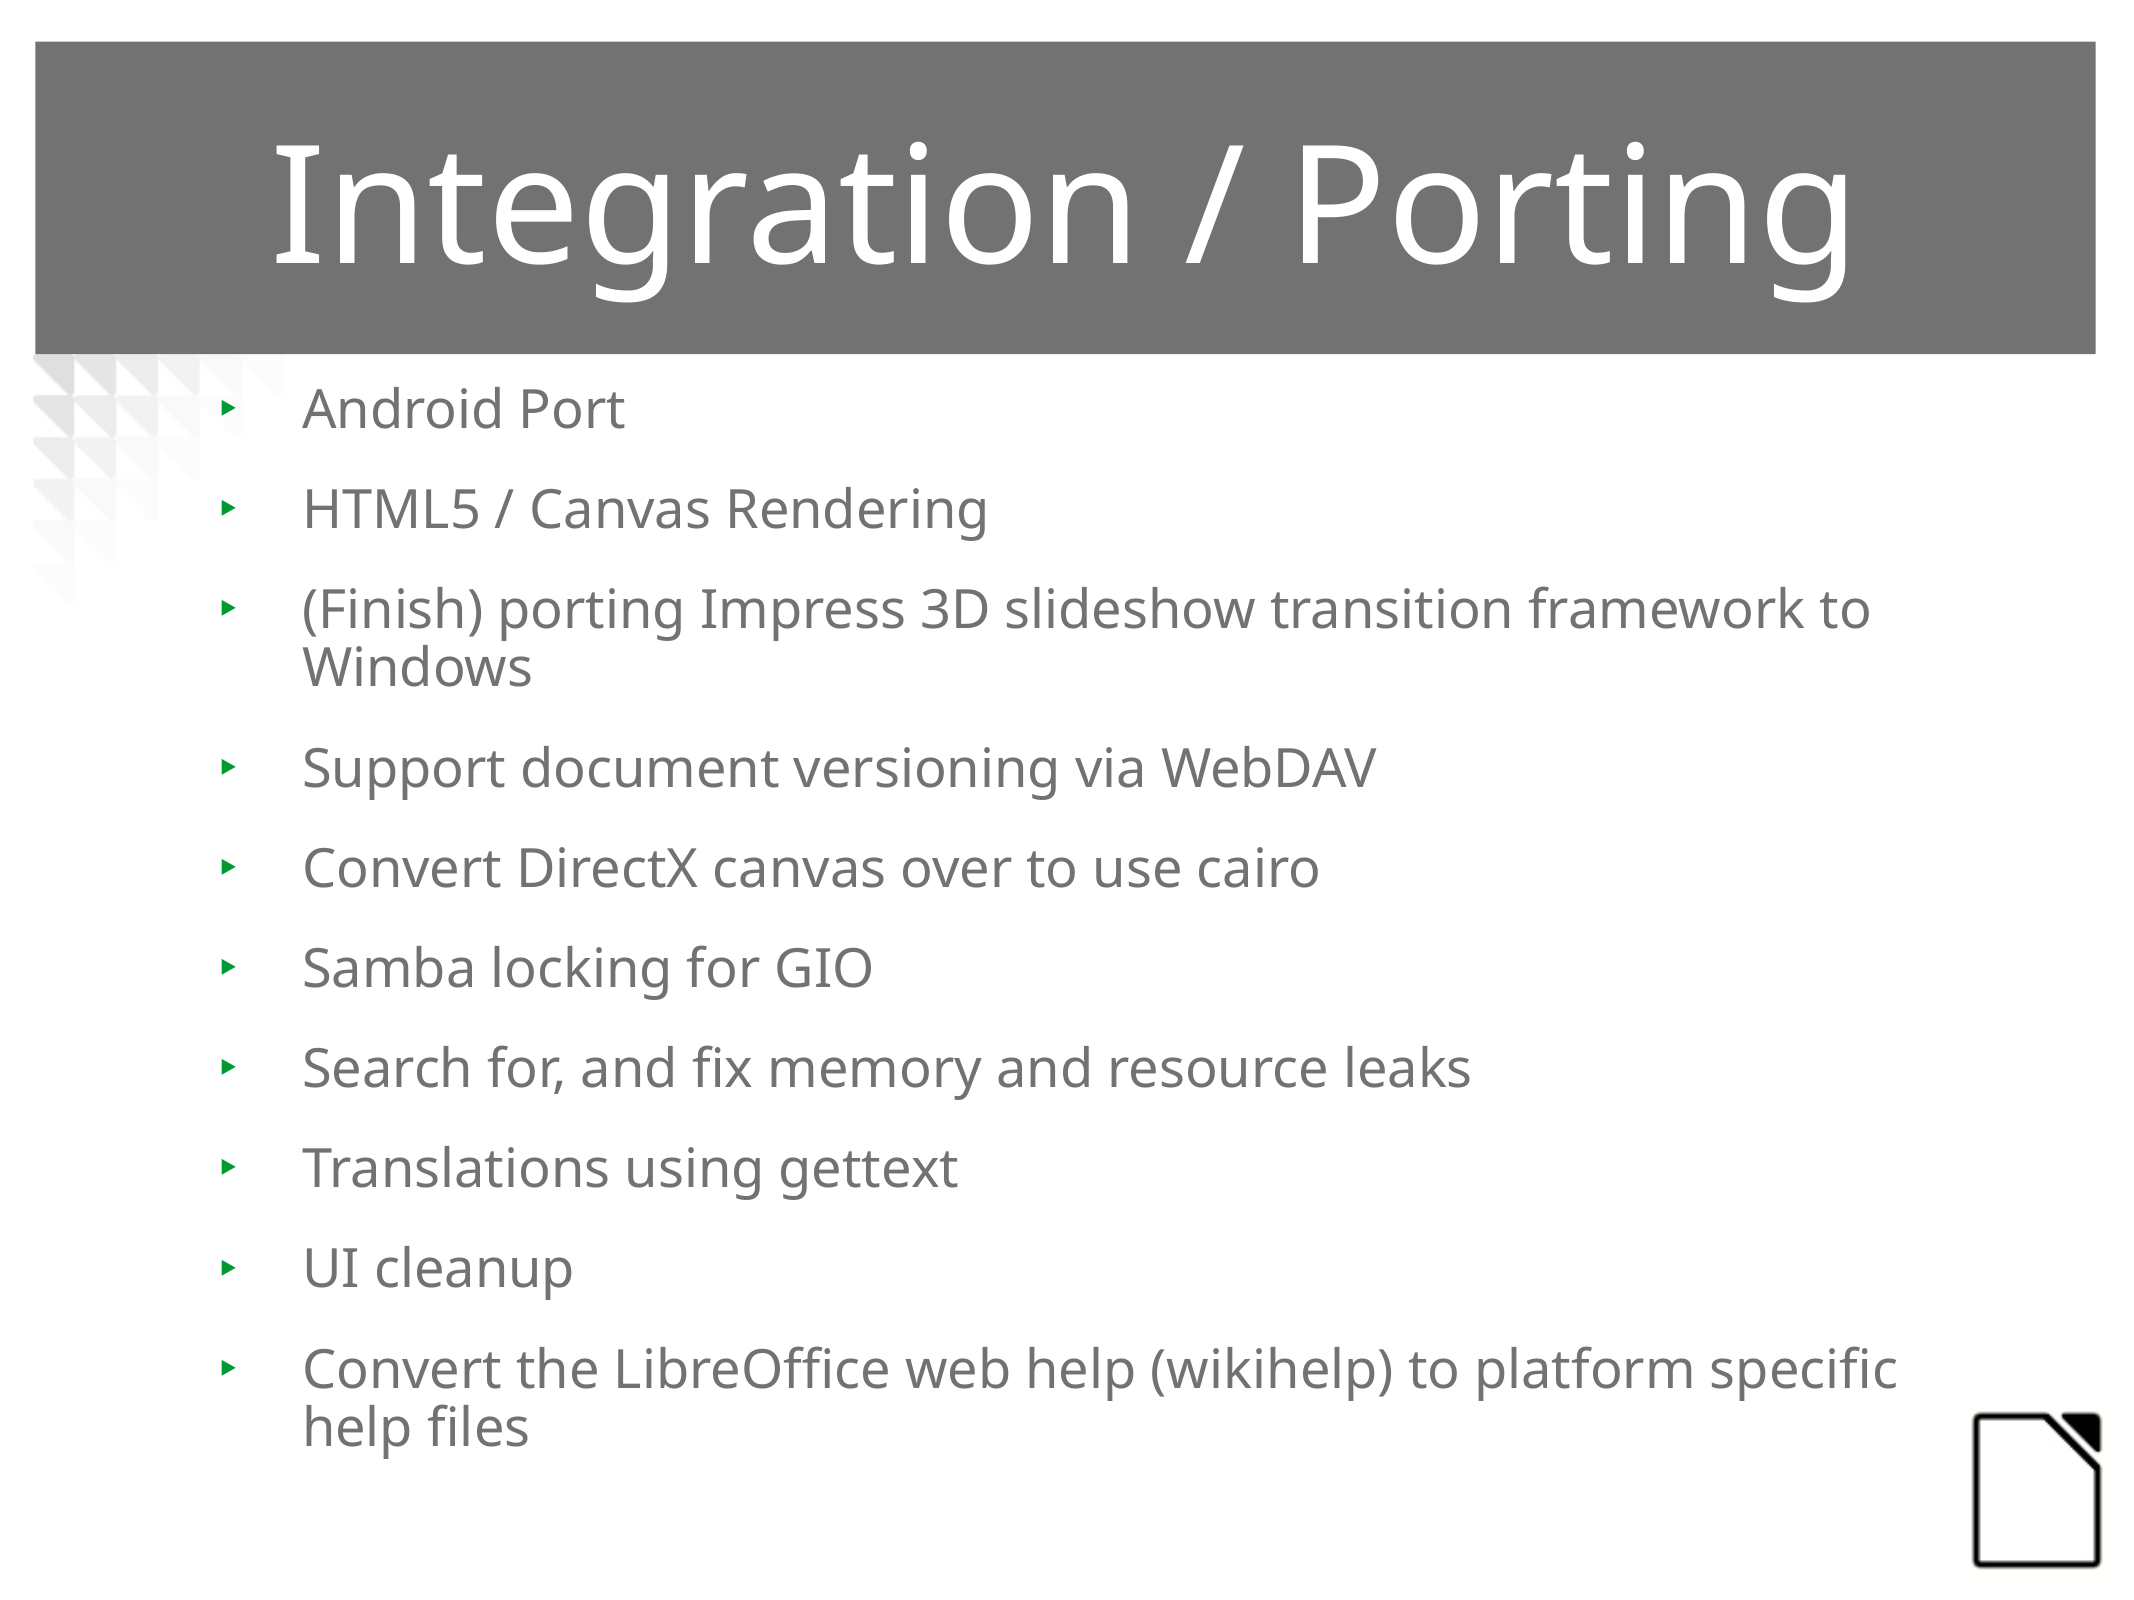

Integration / Porting
# Android Port
HTML5 / Canvas Rendering
(Finish) porting Impress 3D slideshow transition framework to Windows
Support document versioning via WebDAV
Convert DirectX canvas over to use cairo
Samba locking for GIO
Search for, and fix memory and resource leaks
Translations using gettext
UI cleanup
Convert the LibreOffice web help (wikihelp) to platform specific help files